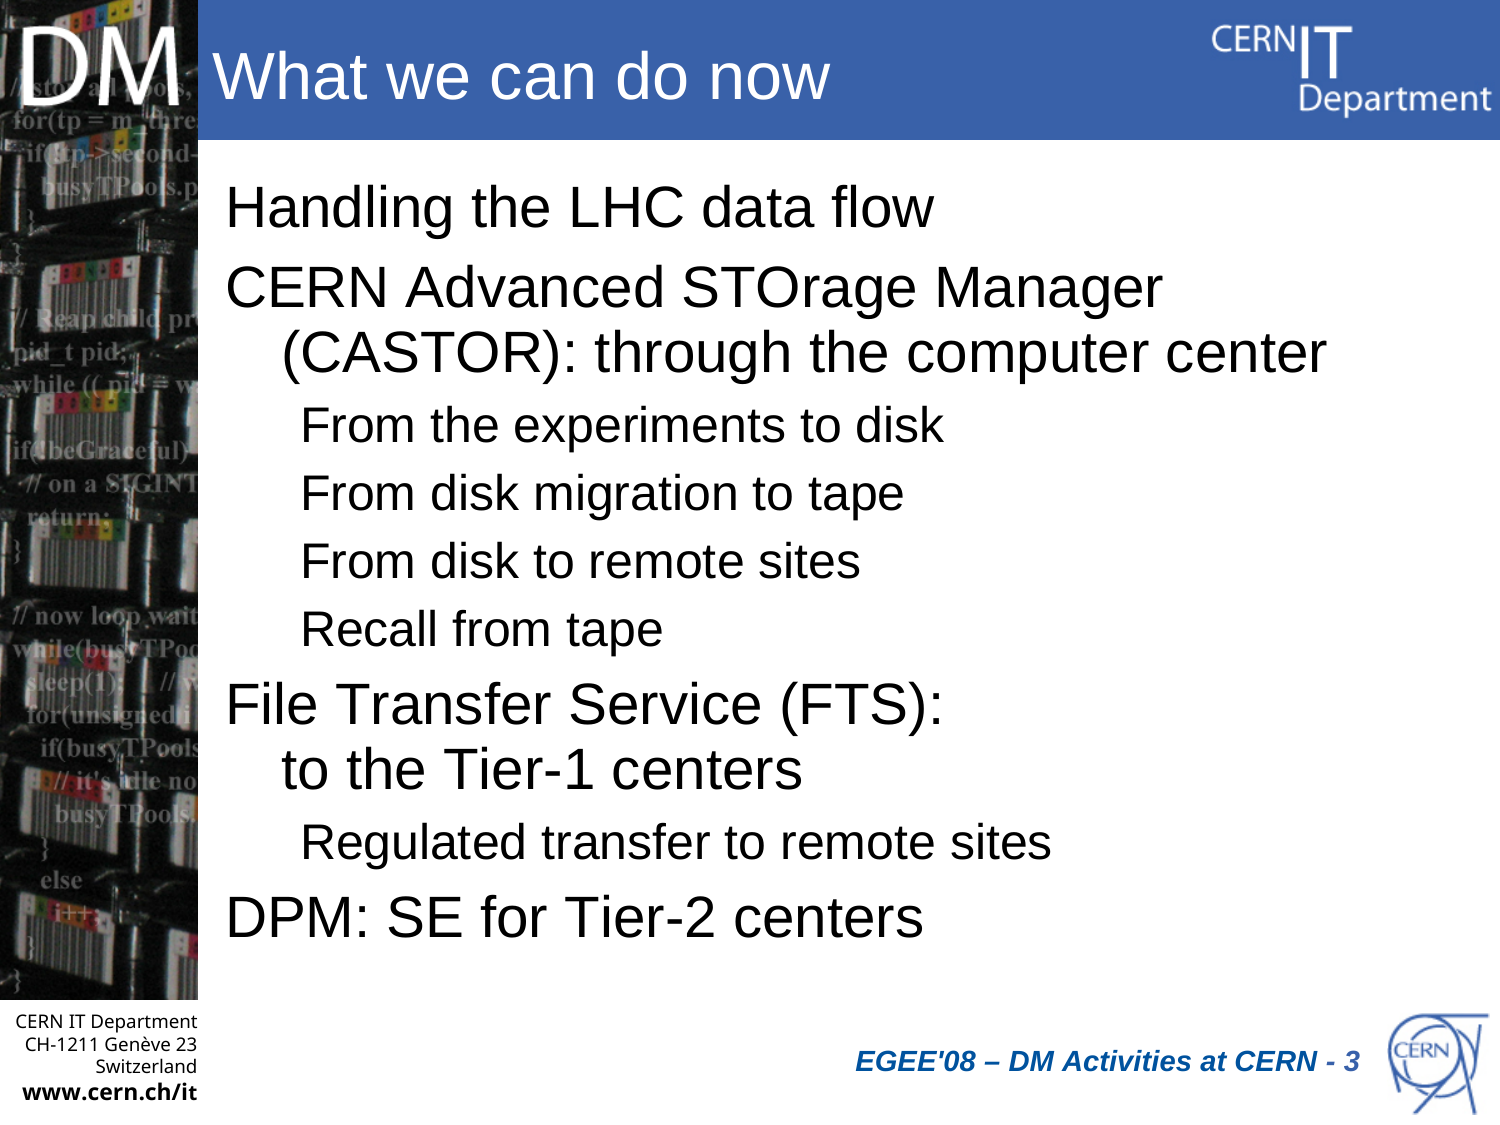

# What we can do now
Handling the LHC data flow
CERN Advanced STOrage Manager (CASTOR): through the computer center
From the experiments to disk
From disk migration to tape
From disk to remote sites
Recall from tape
File Transfer Service (FTS):
to the Tier-1 centers
Regulated transfer to remote sites
DPM: SE for Tier-2 centers